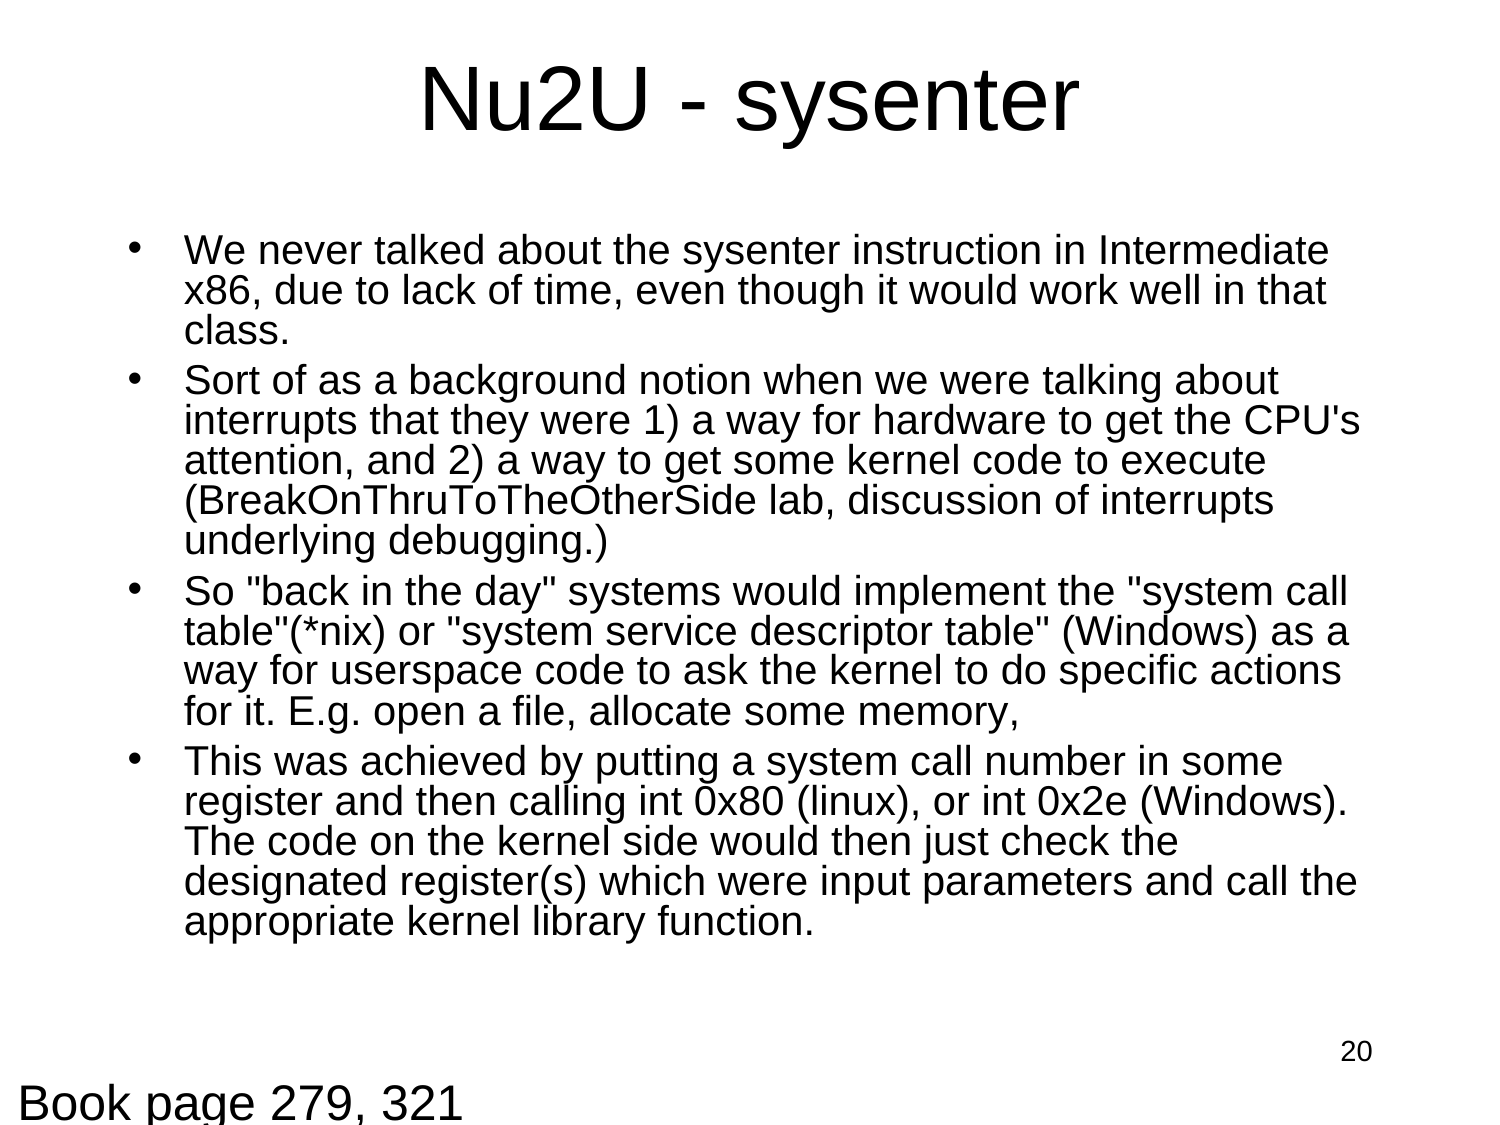

# Nu2U - sysenter
We never talked about the sysenter instruction in Intermediate x86, due to lack of time, even though it would work well in that class.
Sort of as a background notion when we were talking about interrupts that they were 1) a way for hardware to get the CPU's attention, and 2) a way to get some kernel code to execute (BreakOnThruToTheOtherSide lab, discussion of interrupts underlying debugging.)
So "back in the day" systems would implement the "system call table"(*nix) or "system service descriptor table" (Windows) as a way for userspace code to ask the kernel to do specific actions for it. E.g. open a file, allocate some memory,
This was achieved by putting a system call number in some register and then calling int 0x80 (linux), or int 0x2e (Windows). The code on the kernel side would then just check the designated register(s) which were input parameters and call the appropriate kernel library function.
Book page 279, 321